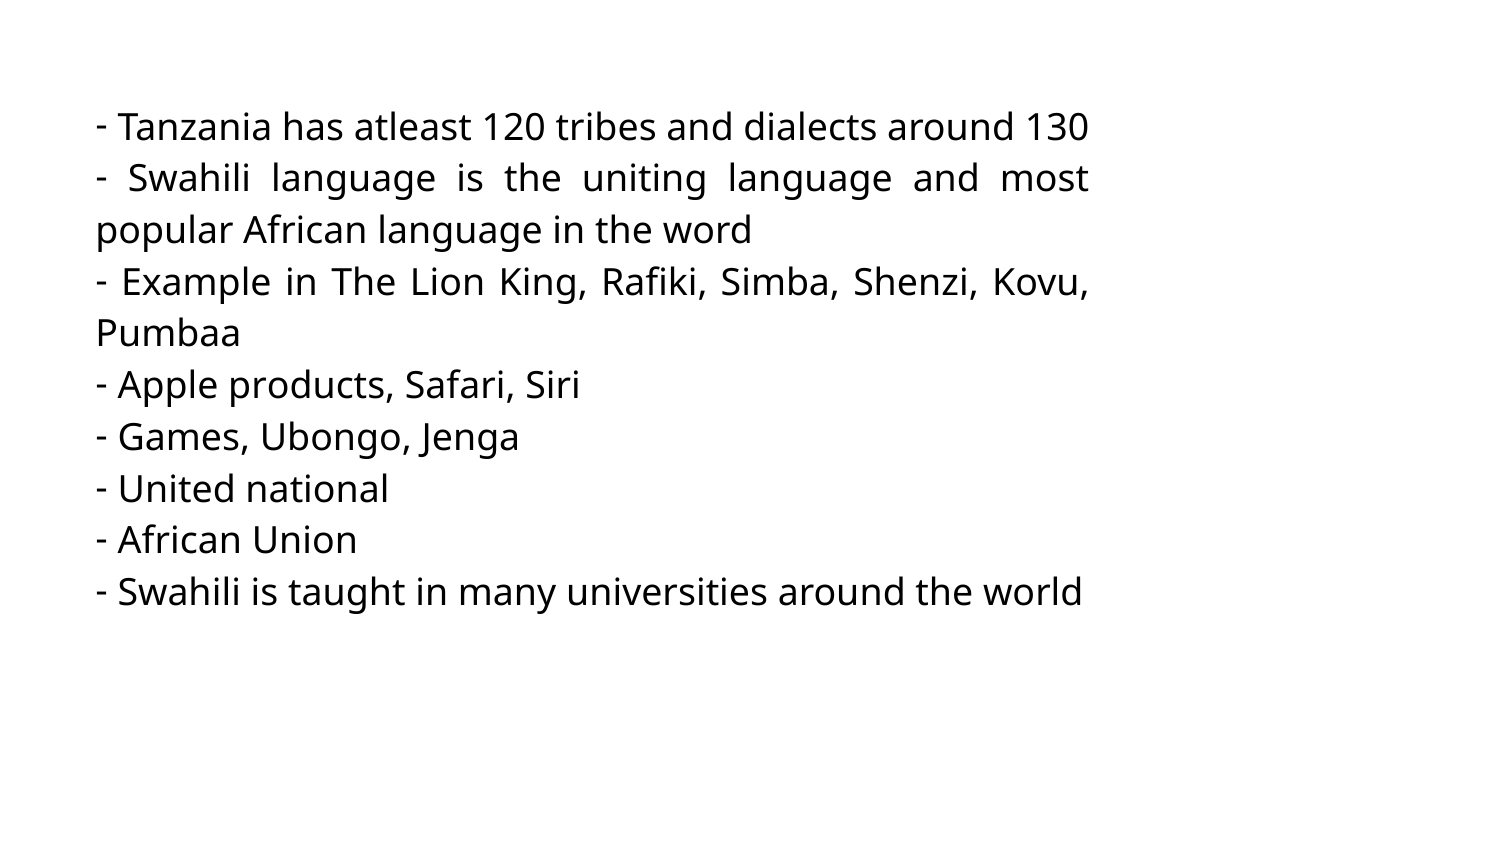

Tanzania has atleast 120 tribes and dialects around 130
 Swahili language is the uniting language and most popular African language in the word
 Example in The Lion King, Rafiki, Simba, Shenzi, Kovu, Pumbaa
 Apple products, Safari, Siri
 Games, Ubongo, Jenga
 United national
 African Union
 Swahili is taught in many universities around the world